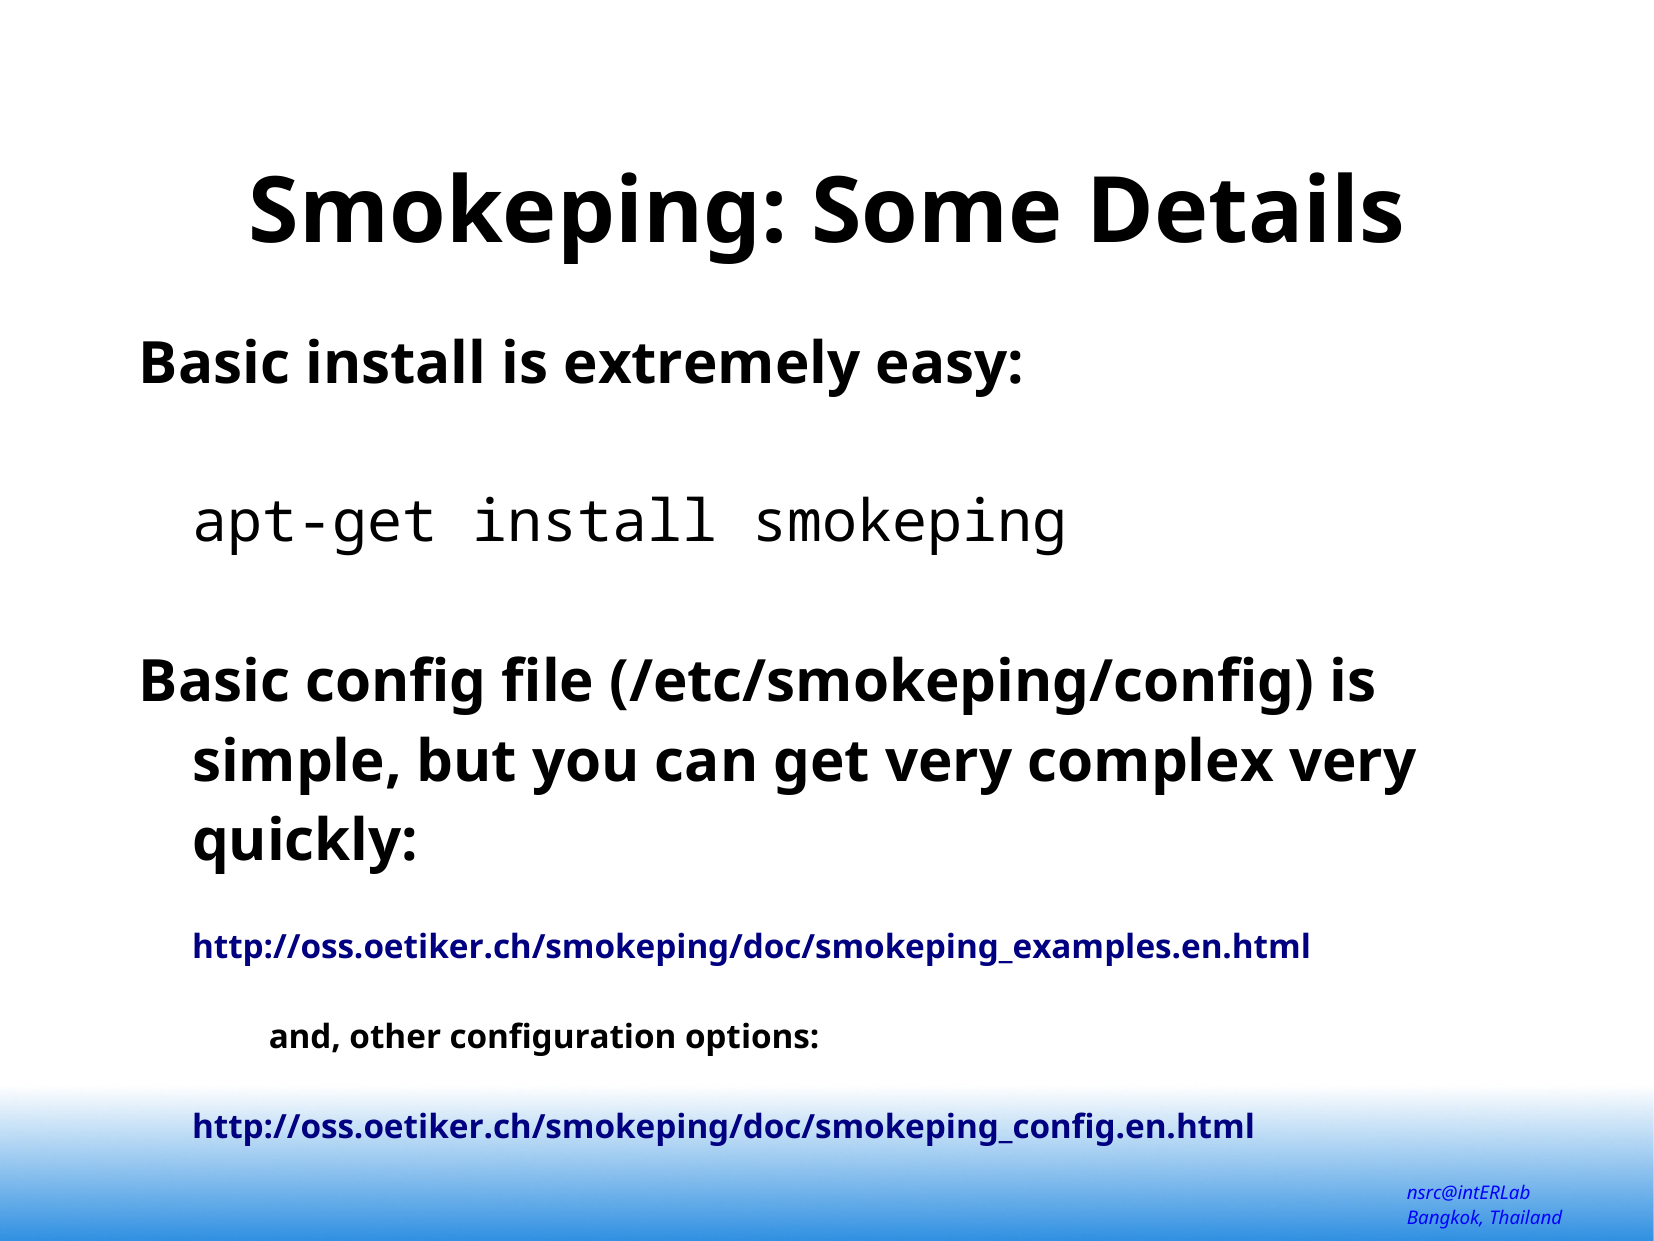

# Smokeping: Some Details
Basic install is extremely easy:
apt-get install smokeping
Basic config file (/etc/smokeping/config) is simple, but you can get very complex very quickly:
http://oss.oetiker.ch/smokeping/doc/smokeping_examples.en.html
		and, other configuration options:
http://oss.oetiker.ch/smokeping/doc/smokeping_config.en.html